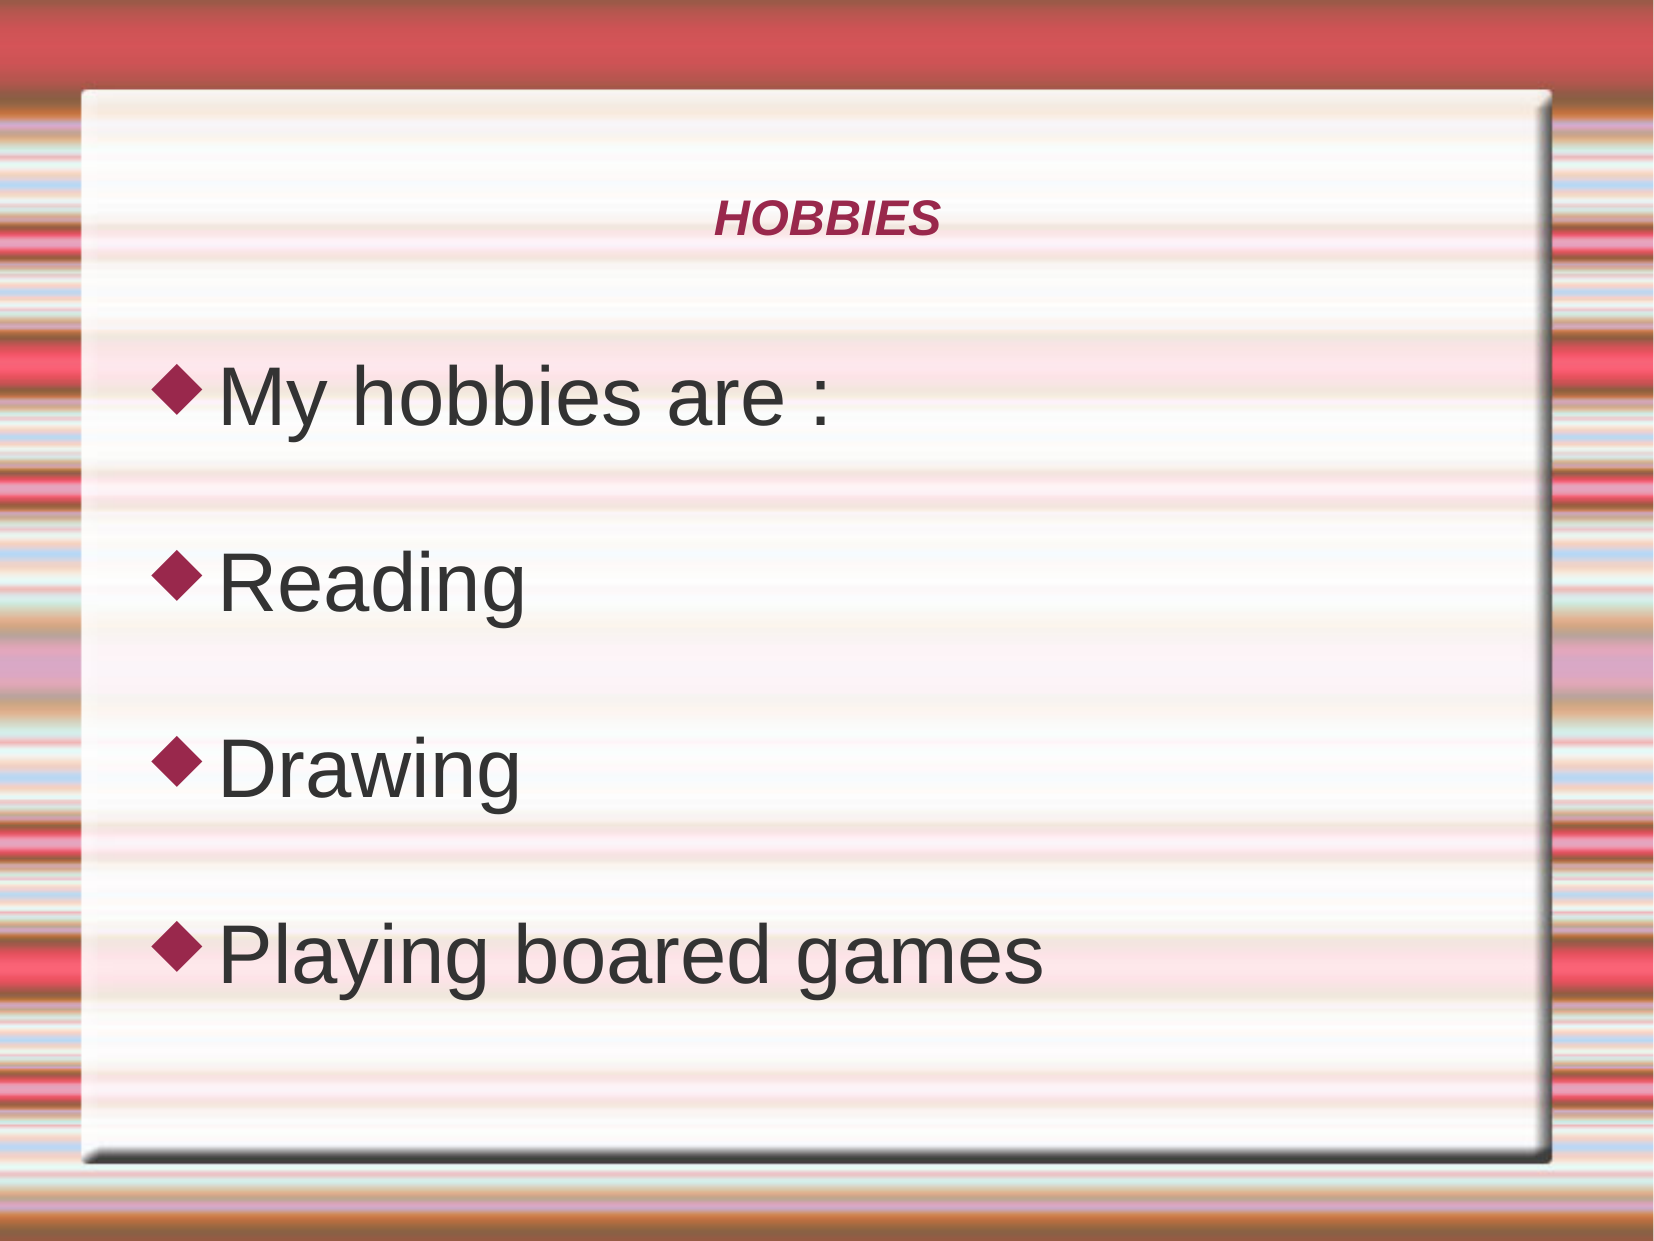

# HOBBIES
My hobbies are :
Reading
Drawing
Playing boared games